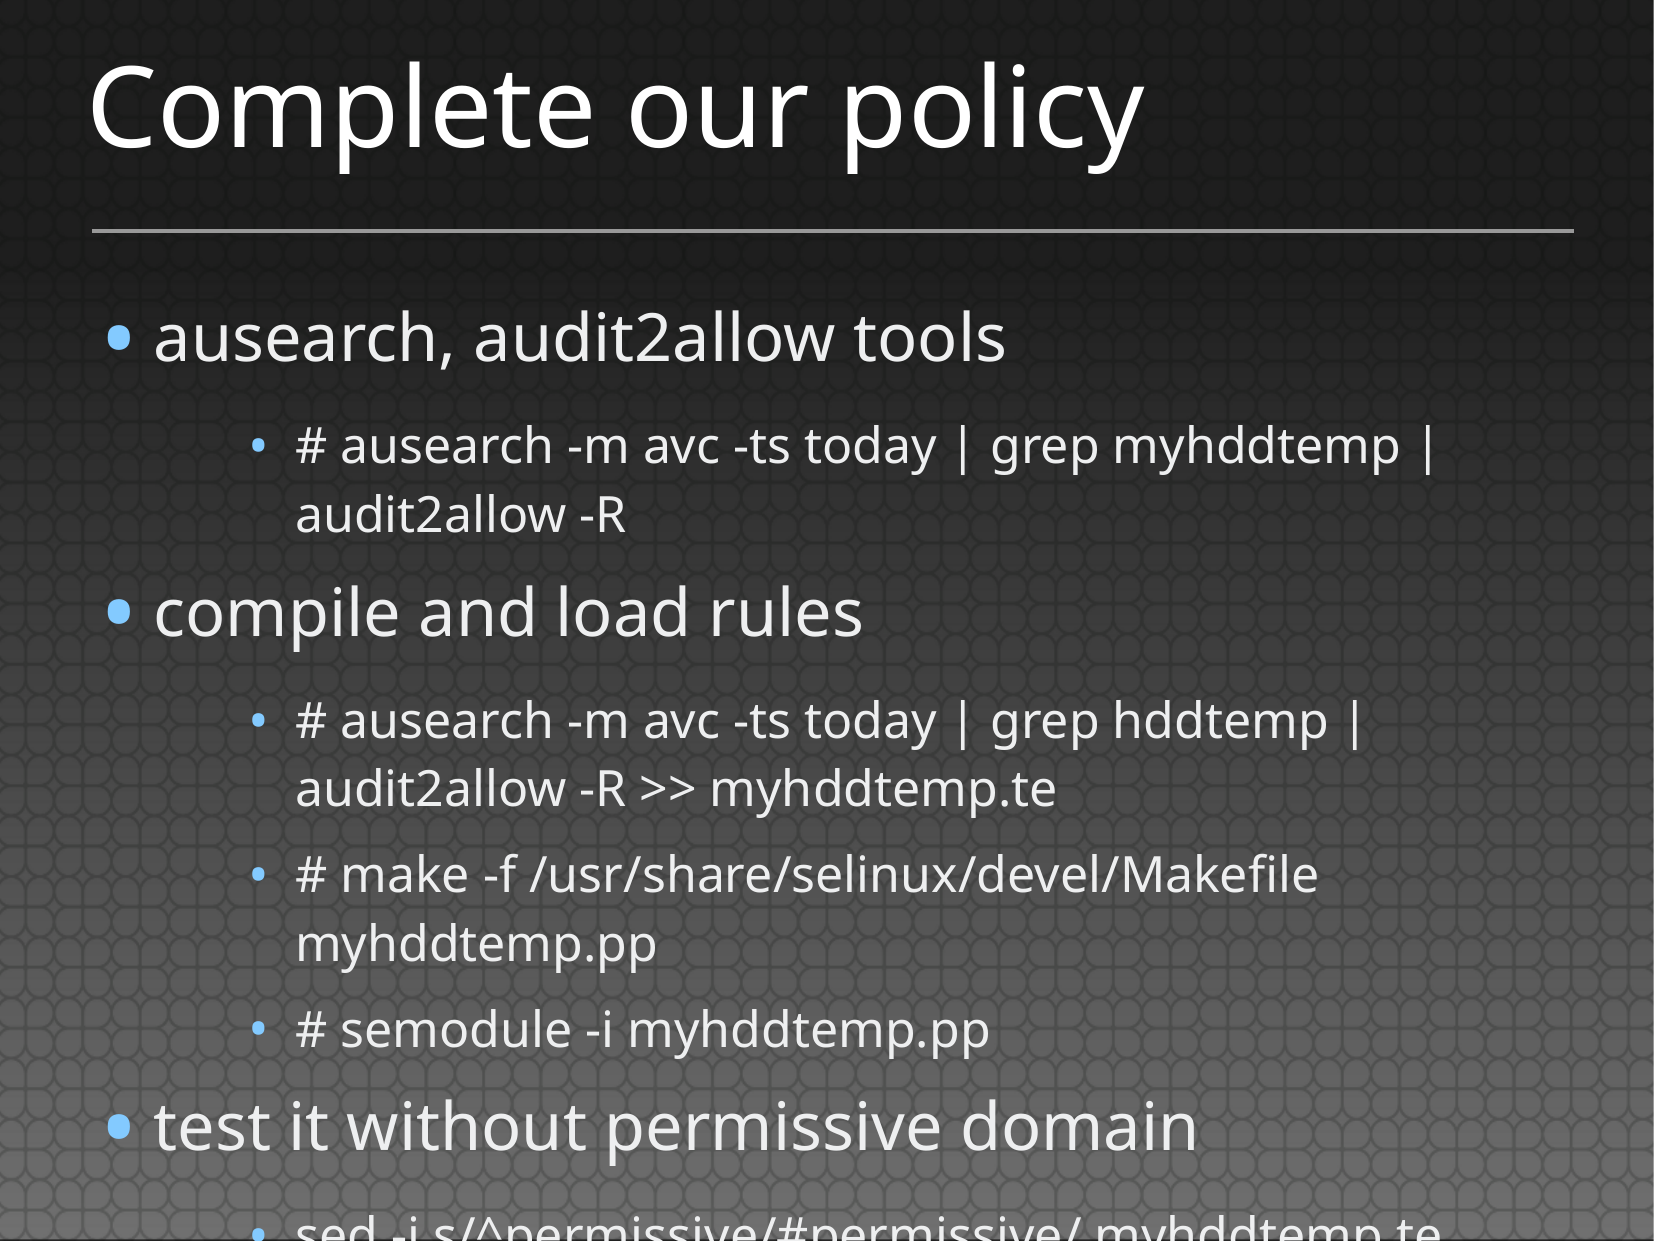

# Complete our policy
ausearch, audit2allow tools
# ausearch -m avc -ts today | grep myhddtemp | audit2allow -R
compile and load rules
# ausearch -m avc -ts today | grep hddtemp | audit2allow -R >> myhddtemp.te
# make -f /usr/share/selinux/devel/Makefile myhddtemp.pp
# semodule -i myhddtemp.pp
test it without permissive domain
sed -i s/^permissive/#permissive/ myhddtemp.te